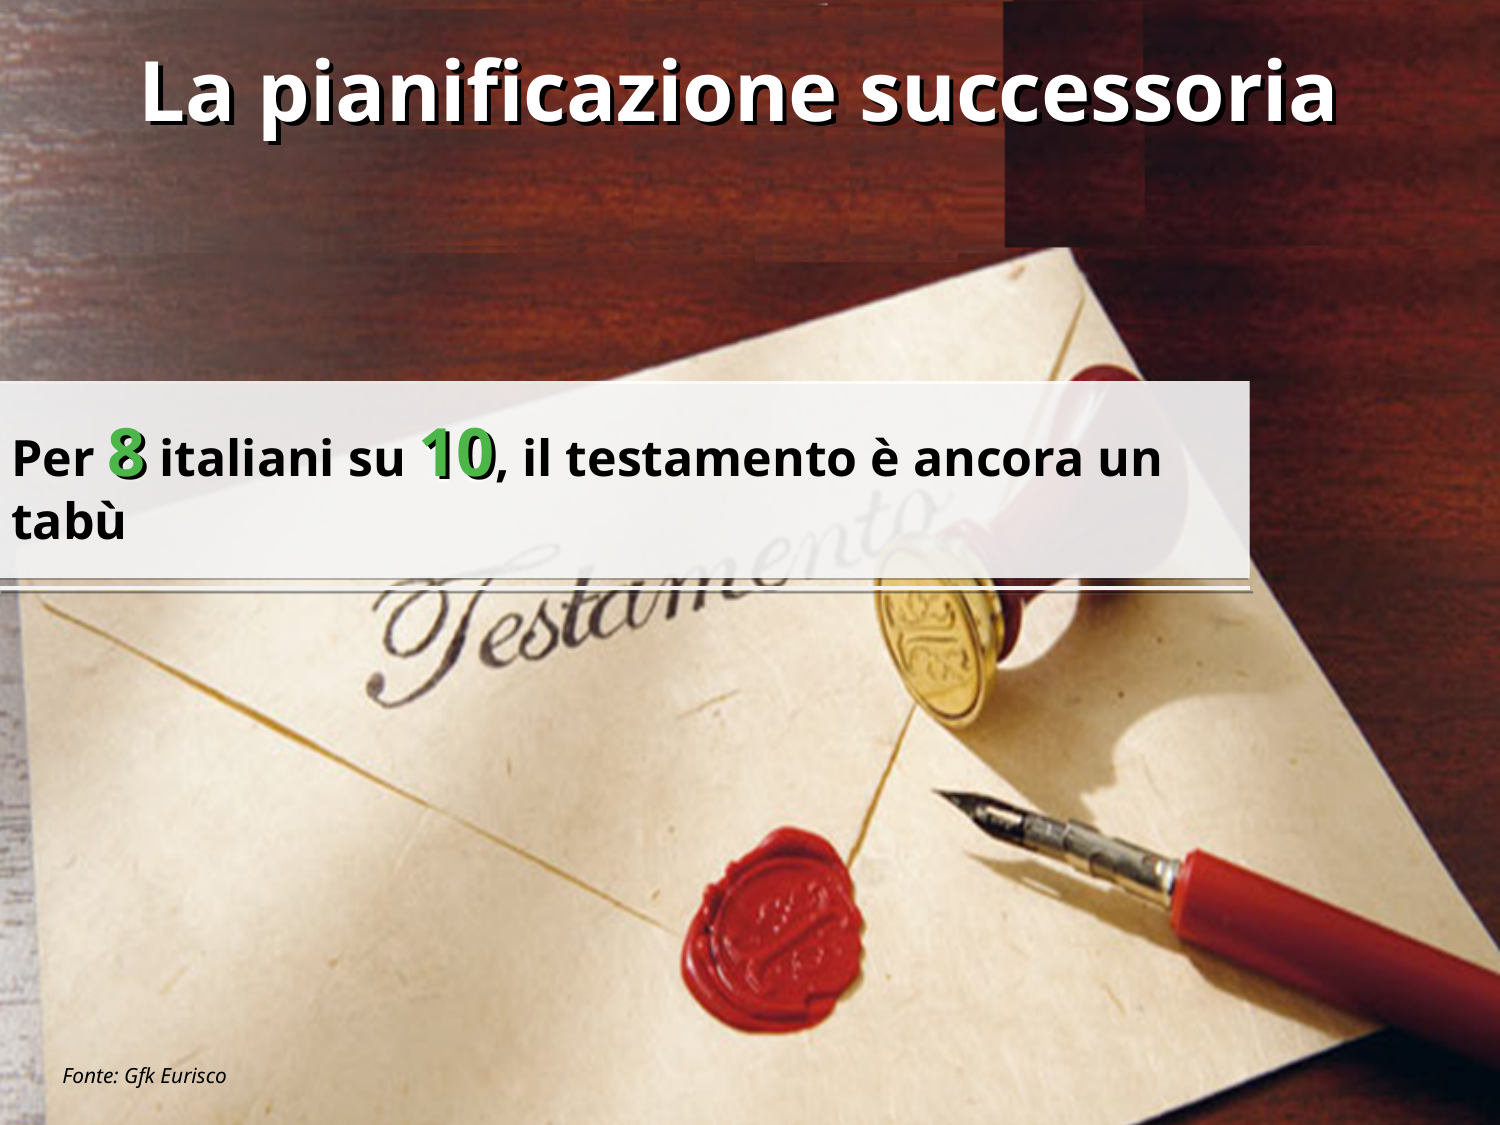

La pianificazione successoria
Per 8 italiani su 10, il testamento è ancora un tabù
Fonte: Gfk Eurisco